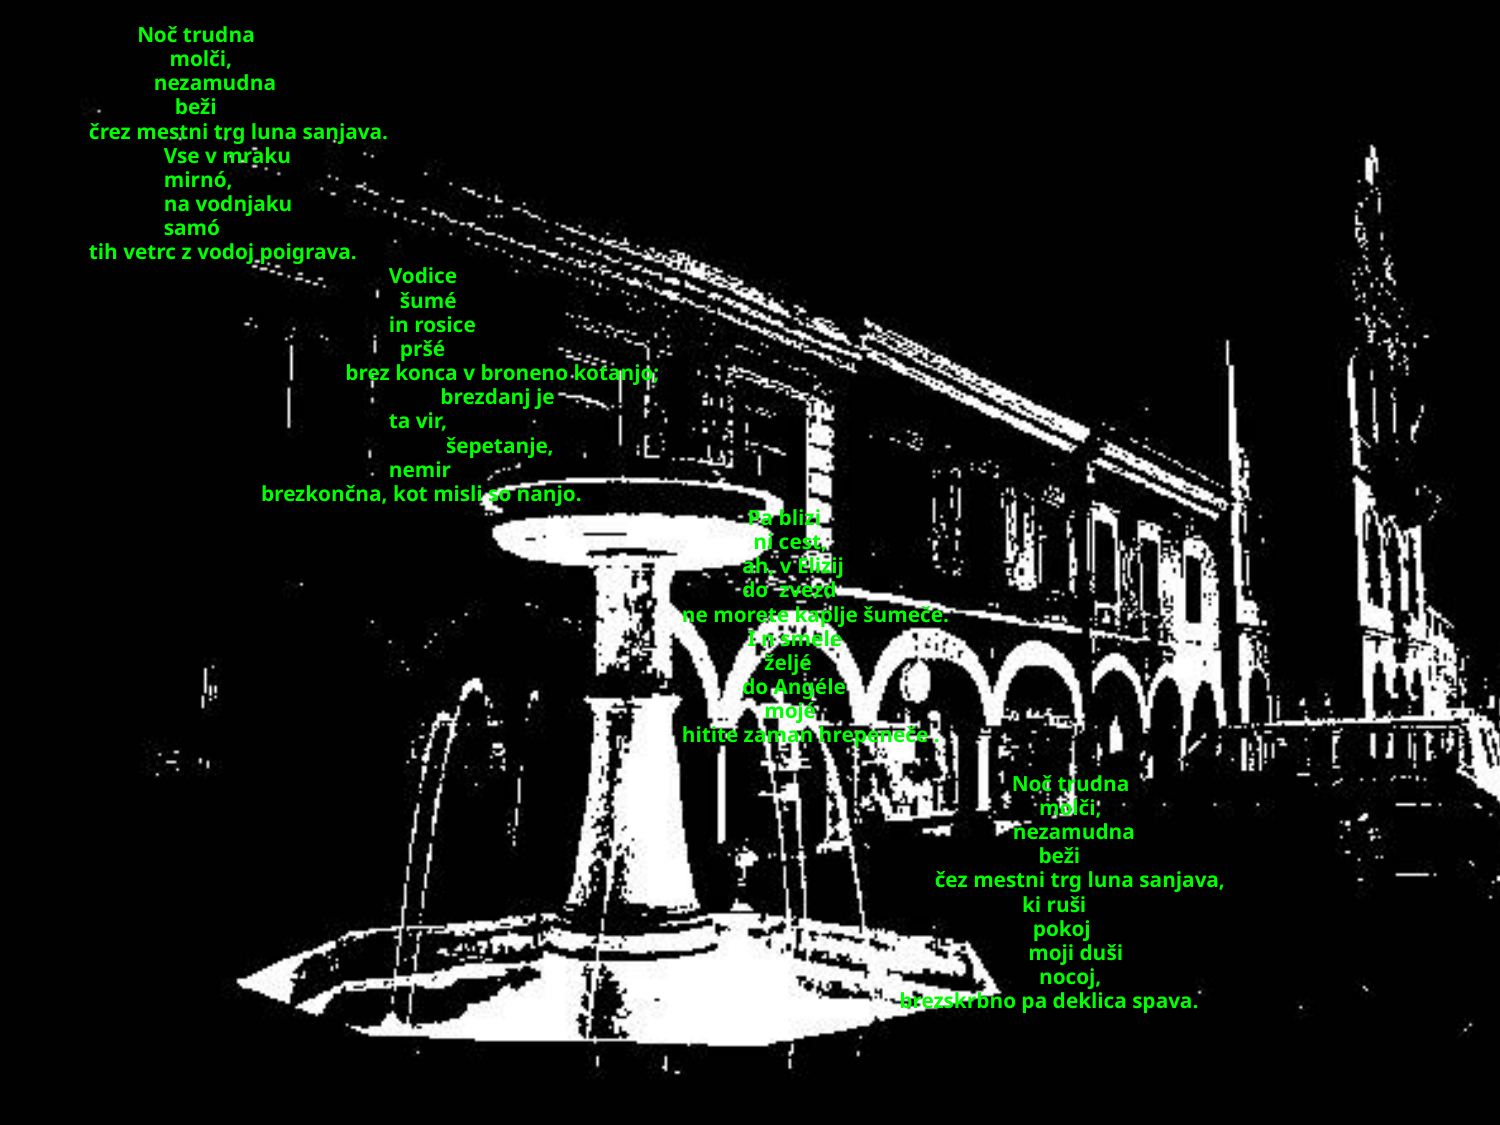

Noč trudna
 	 molči,
 nezamudna
 	 beži
	črez mestni trg luna sanjava.
 		Vse v mraku
 	mirnó,
 		na vodnjaku
 	samó
	tih vetrc z vodoj poigrava.
 	Vodice
 	 šumé
 	in rosice
 	 pršé
		 brez konca v broneno kotanjo;
 	 brezdanj je
 	ta vir,
 	 šepetanje,
 	nemir
 	 brezkončna, kot misli so nanjo.
 Pa blizi
 ni cest,
 ah, v Elizij
 do zvezd
 ne morete kaplje šumeče.
 I n smele
 željé
 do Angéle
 mojé
 hitite zaman hrepeneče .
 Noč trudna
 molči,
	 nezamudna
 	 beži
 čez mestni trg luna sanjava,
 	 ki ruši
 	 pokoj
 moji duši
 nocoj,
 	 brezskrbno pa deklica spava.
#